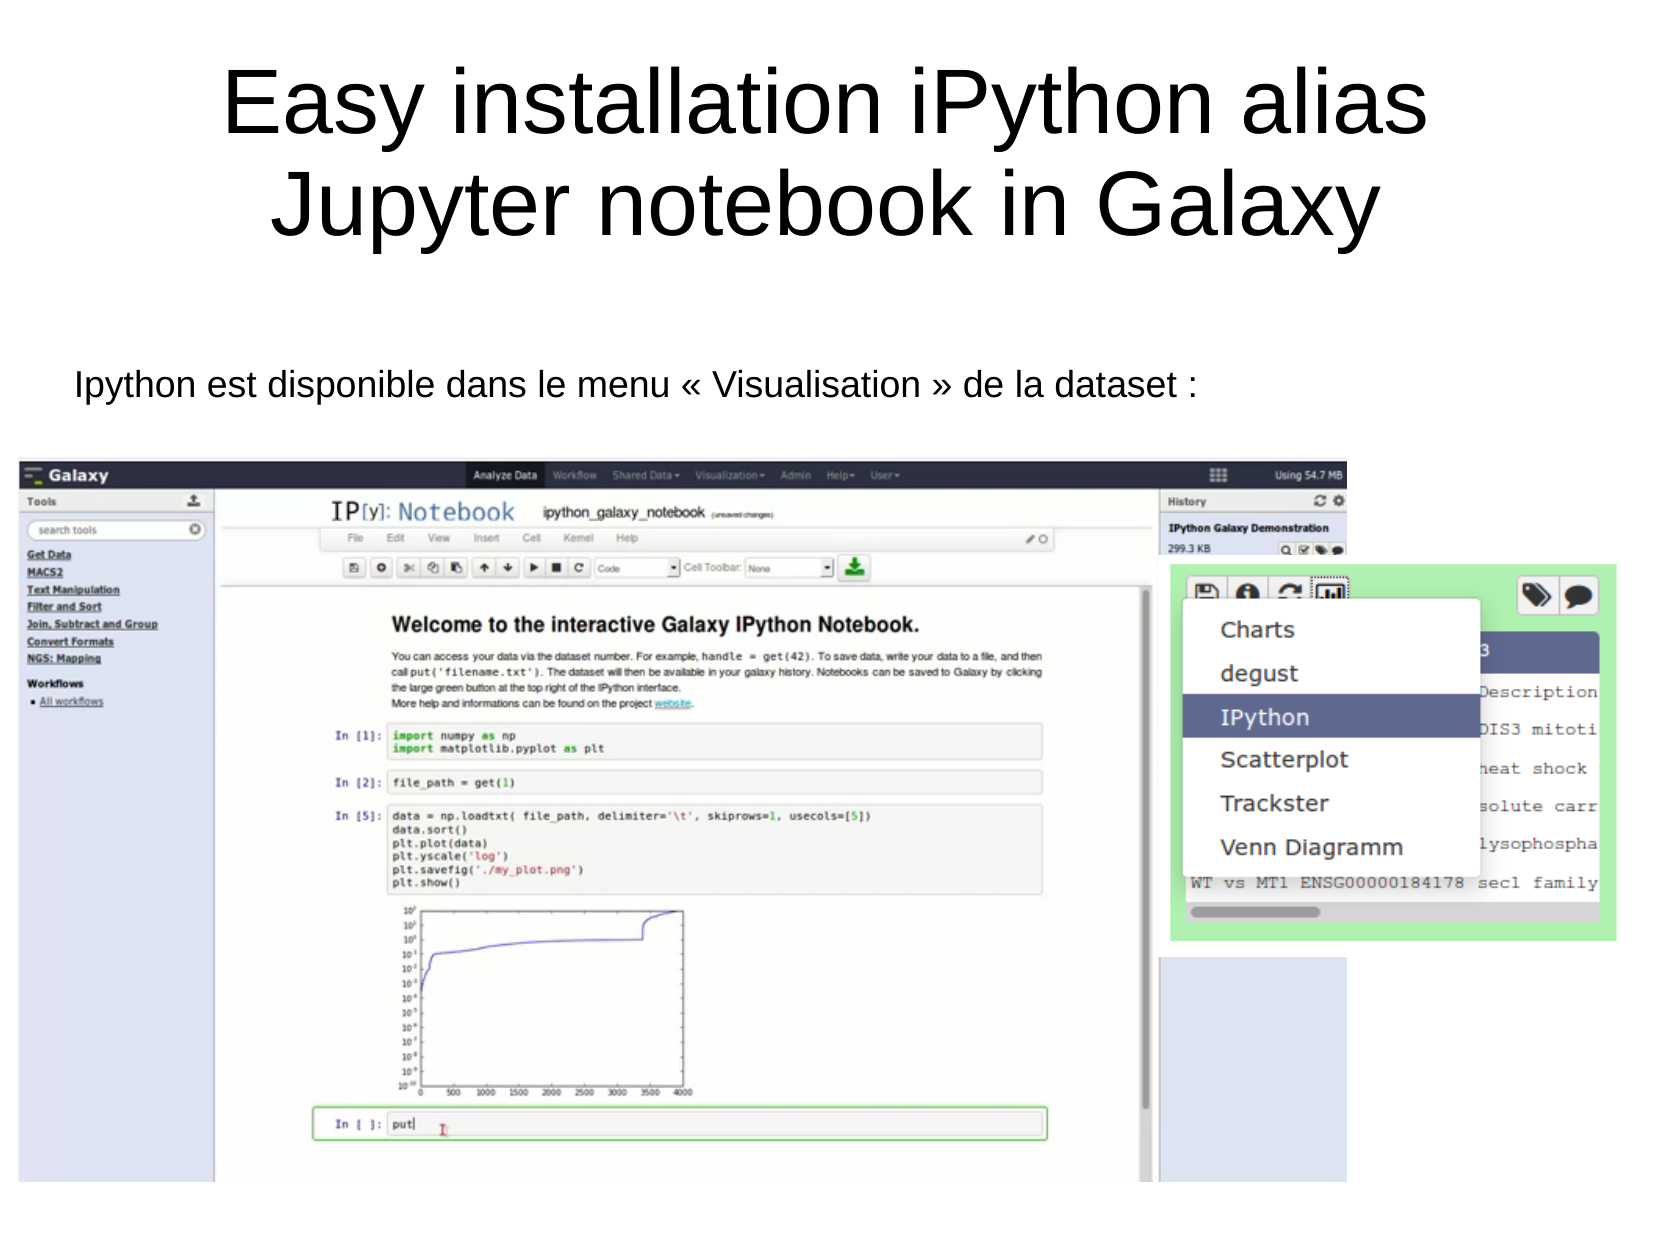

# Easy installation iPython alias Jupyter notebook in Galaxy
Ipython est disponible dans le menu « Visualisation » de la dataset :